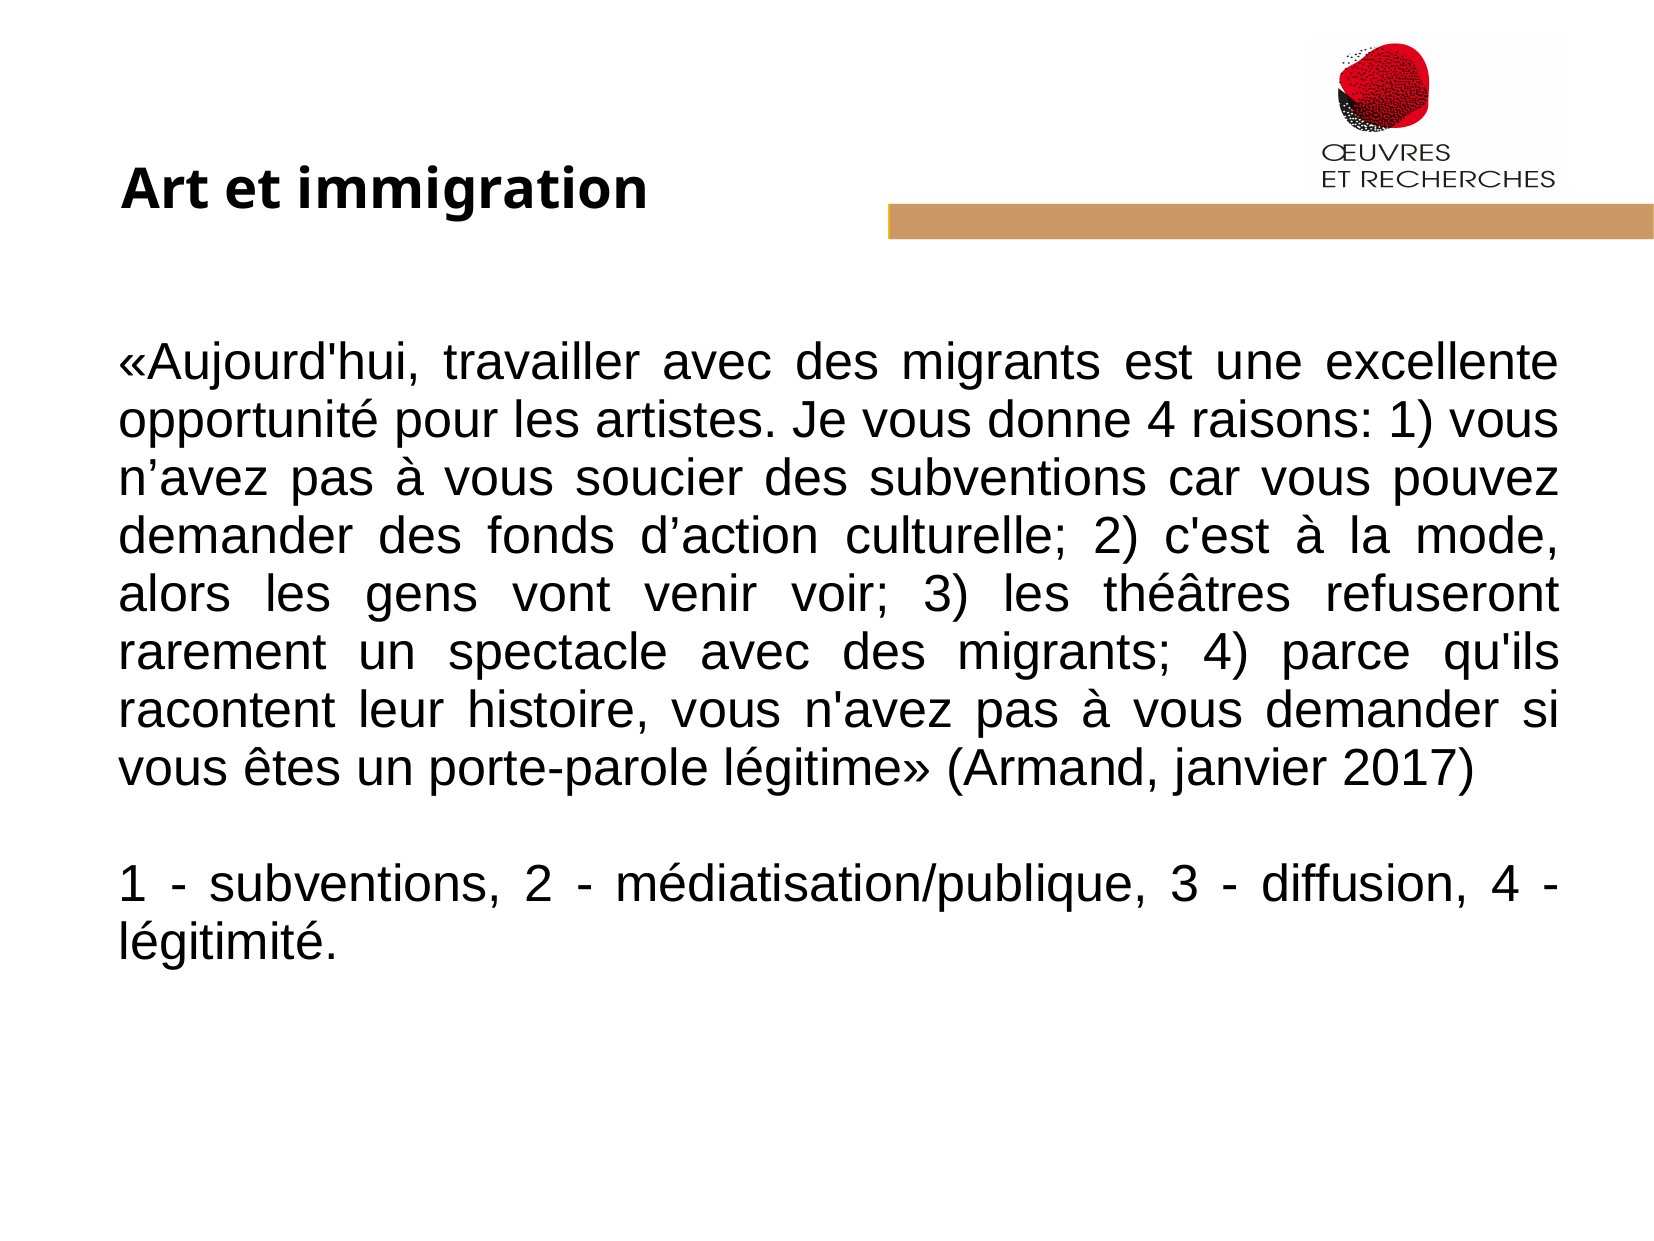

Art et immigration
«Aujourd'hui, travailler avec des migrants est une excellente opportunité pour les artistes. Je vous donne 4 raisons: 1) vous n’avez pas à vous soucier des subventions car vous pouvez demander des fonds d’action culturelle; 2) c'est à la mode, alors les gens vont venir voir; 3) les théâtres refuseront rarement un spectacle avec des migrants; 4) parce qu'ils racontent leur histoire, vous n'avez pas à vous demander si vous êtes un porte-parole légitime» (Armand, janvier 2017)
1 - subventions, 2 - médiatisation/publique, 3 - diffusion, 4 - légitimité.